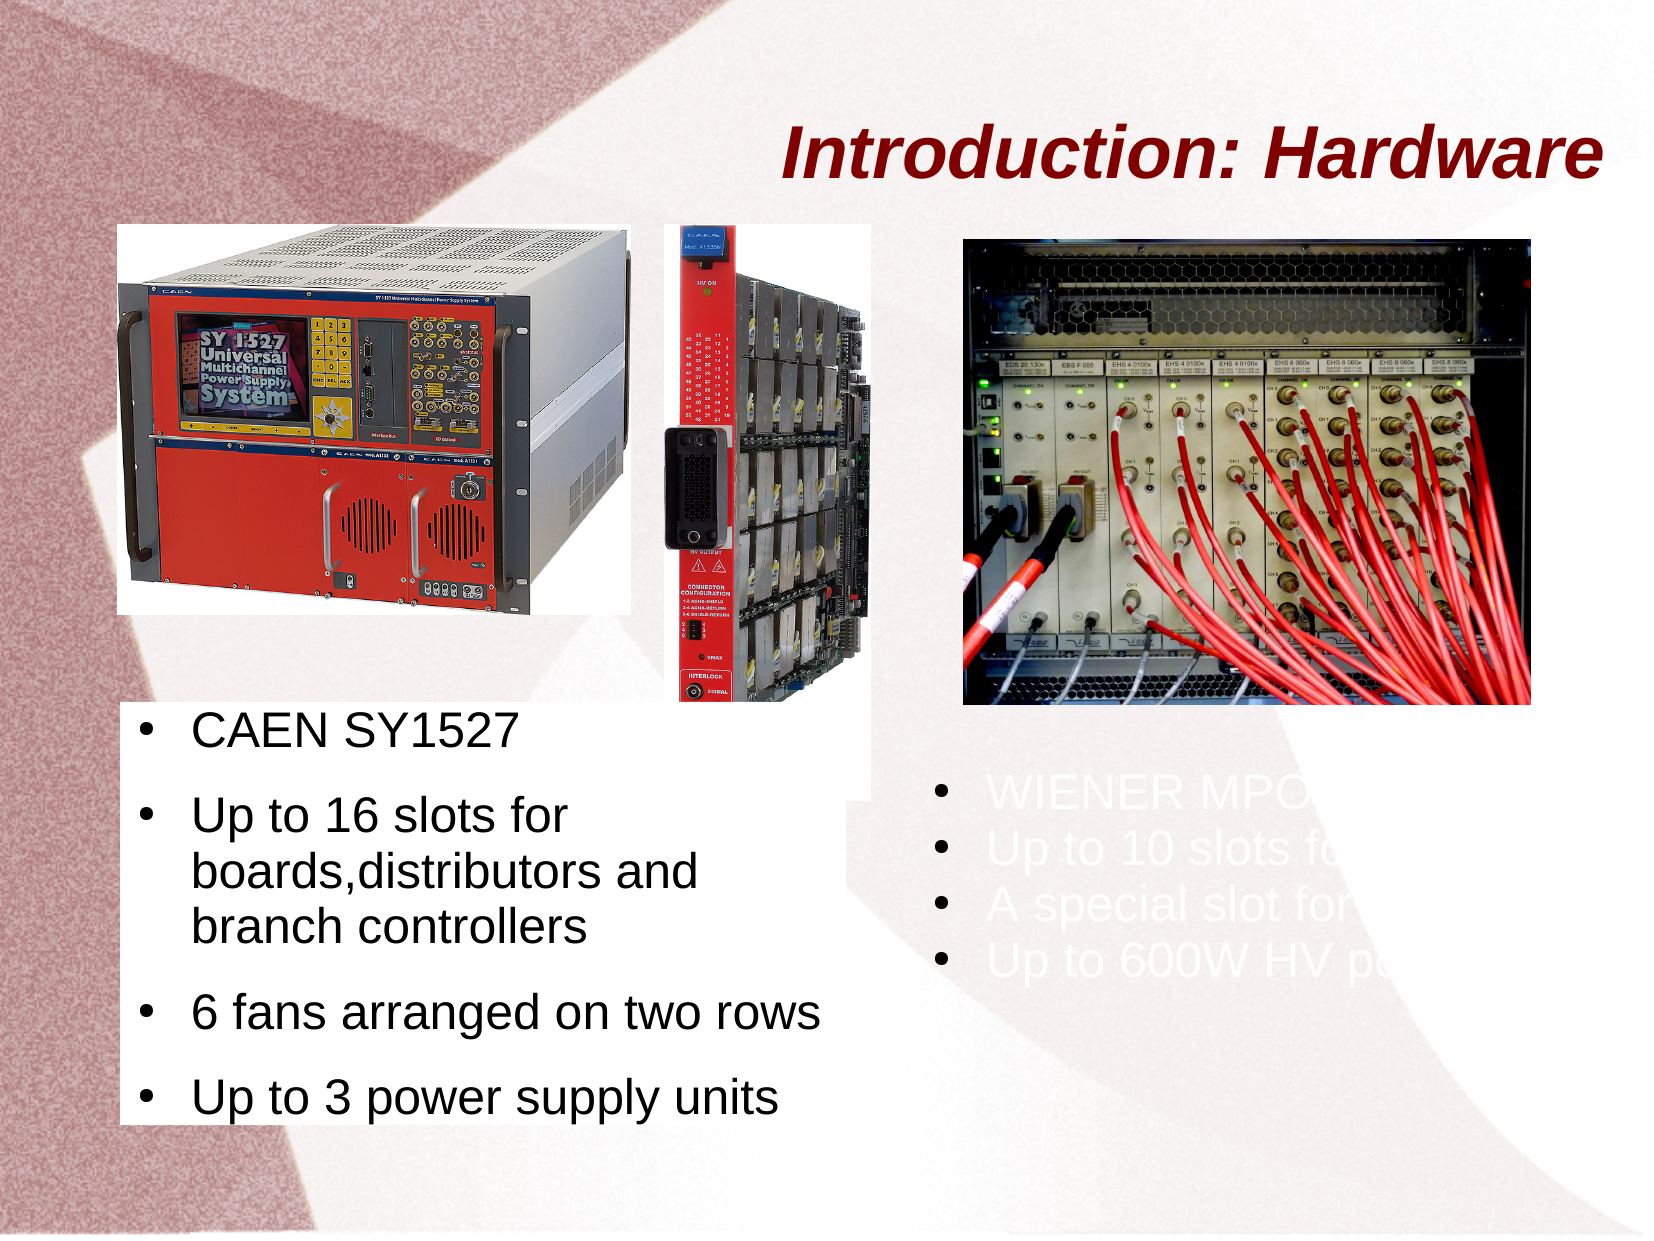

# Introduction: Hardware
CAEN SY1527
Up to 16 slots for boards,distributors and branch controllers
6 fans arranged on two rows
Up to 3 power supply units
WIENER MPOD
Up to 10 slots for boards
A special slot for controller
Up to 600W HV power